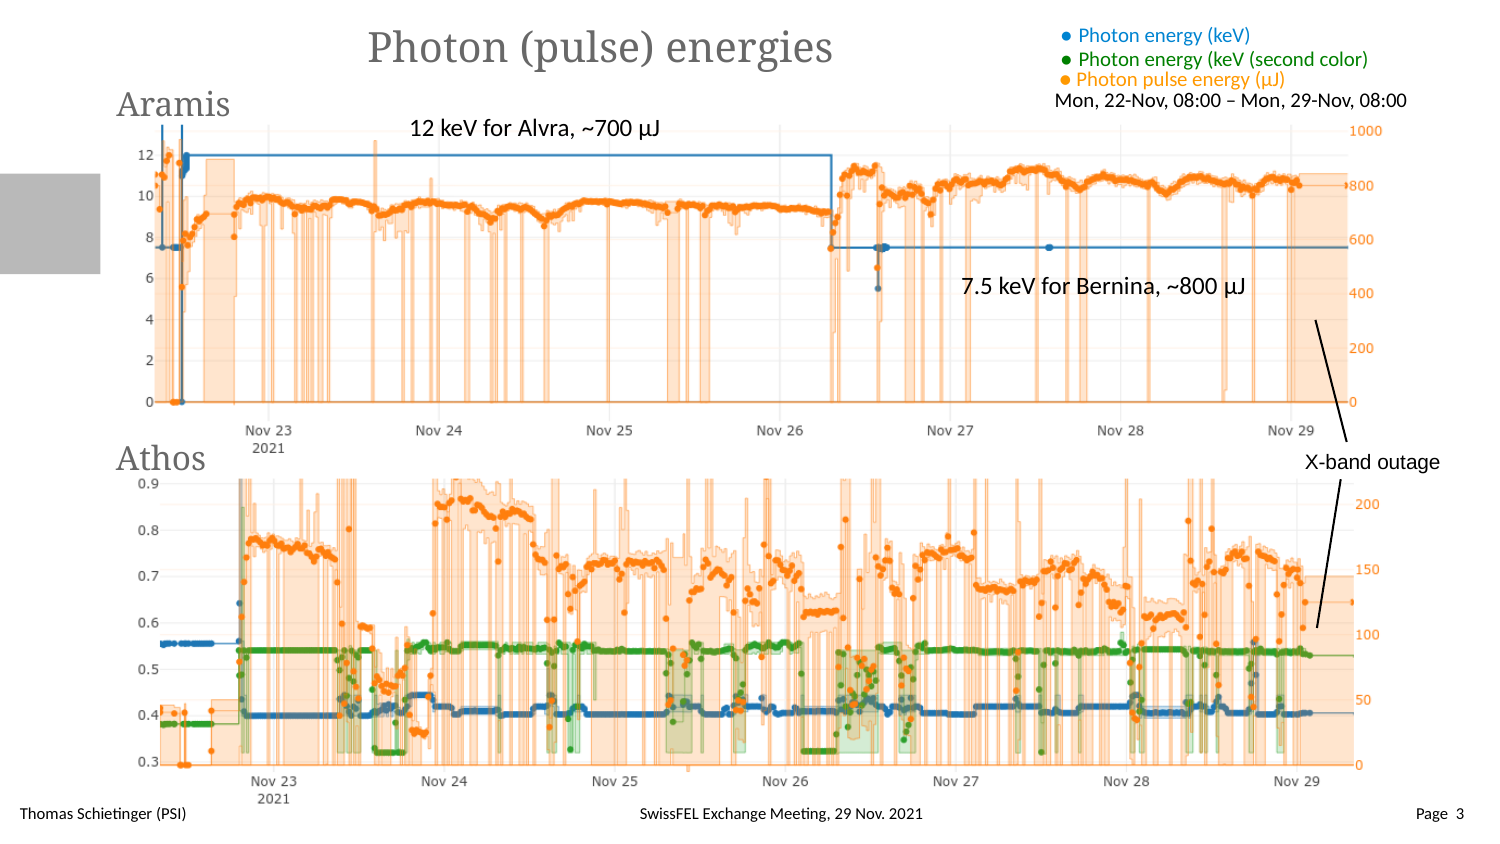

● Photon energy (keV)
 ● Photon energy (keV (second color)
 ● Photon pulse energy (µJ)
Mon, 22-Nov, 08:00 – Mon, 29-Nov, 08:00
Photon (pulse) energies
Aramis
12 keV for Alvra, ~700 µJ
7.5 keV for Bernina, ~800 µJ
# Athos
X-band outage